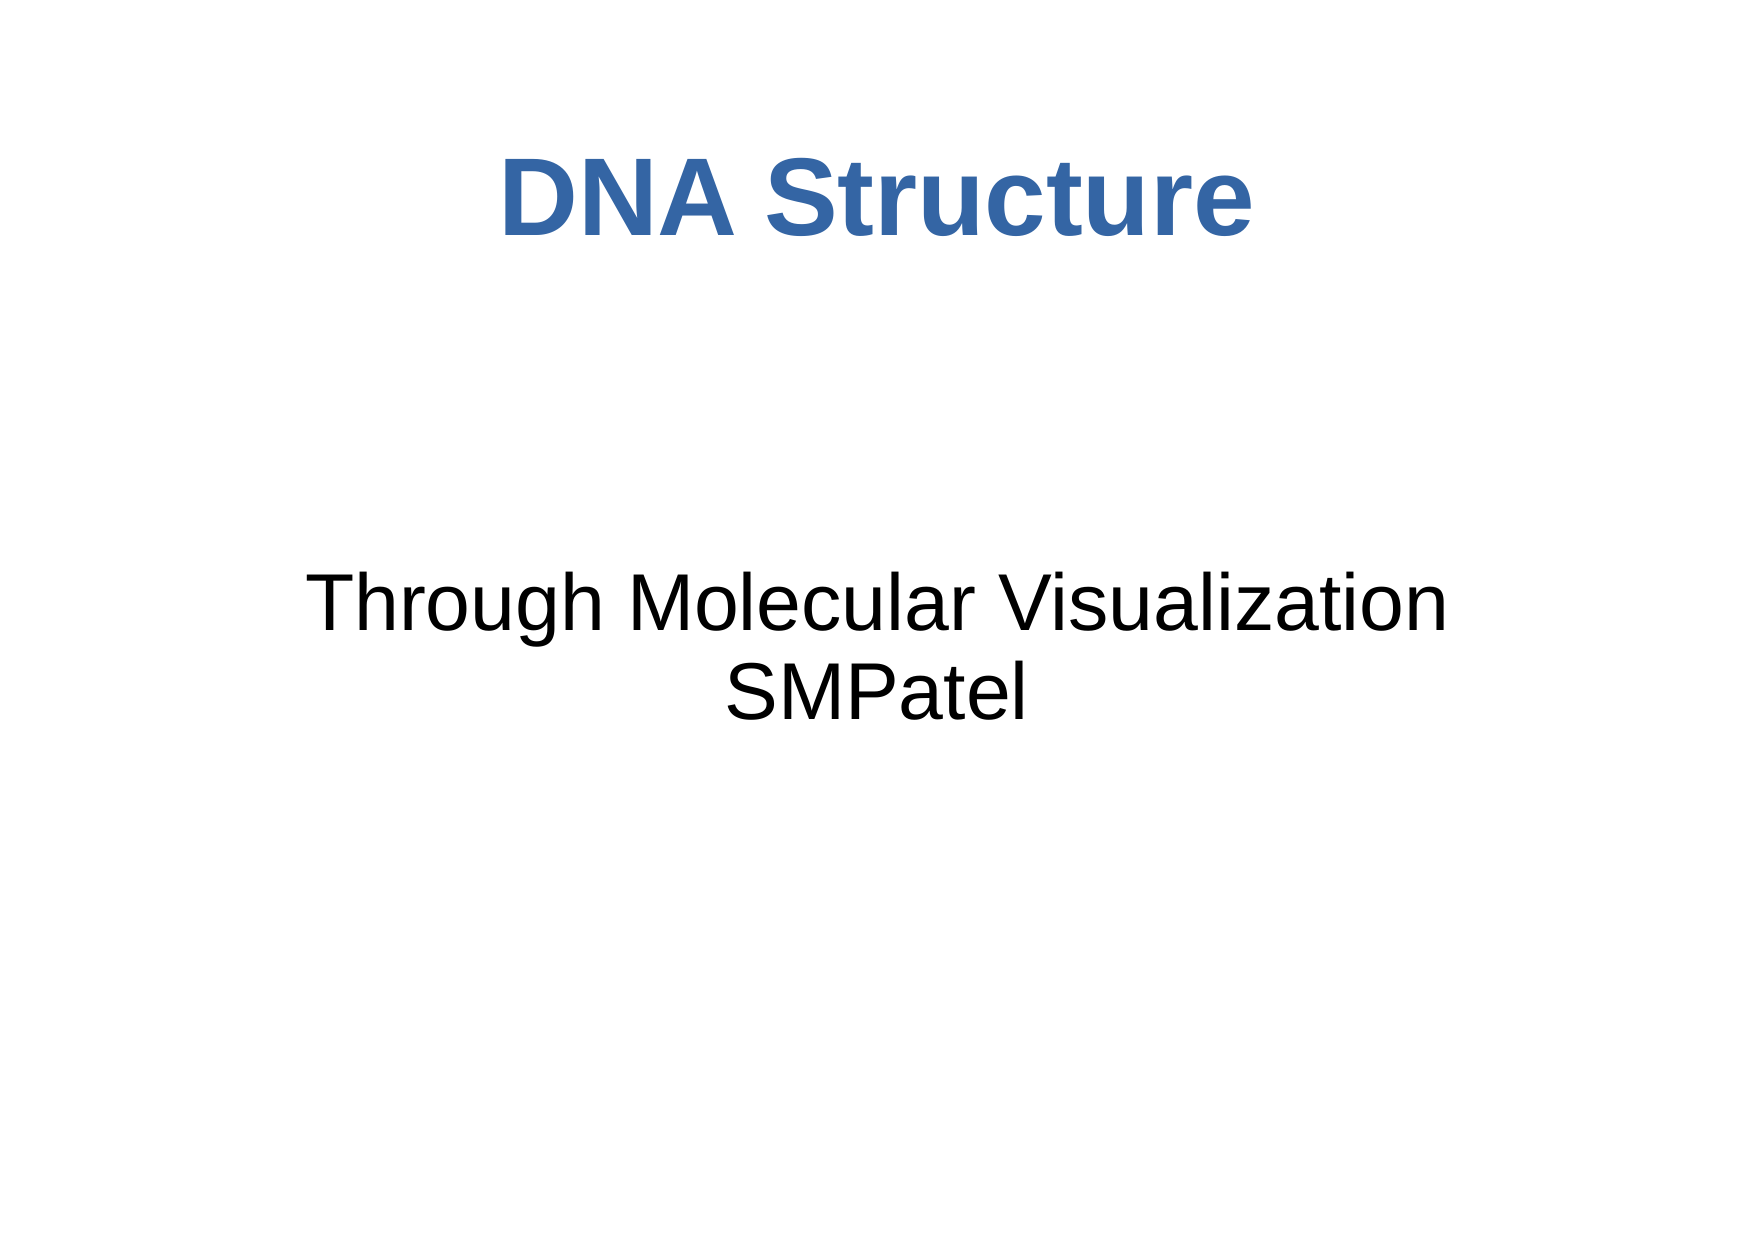

# DNA Structure
Through Molecular Visualization
SMPatel